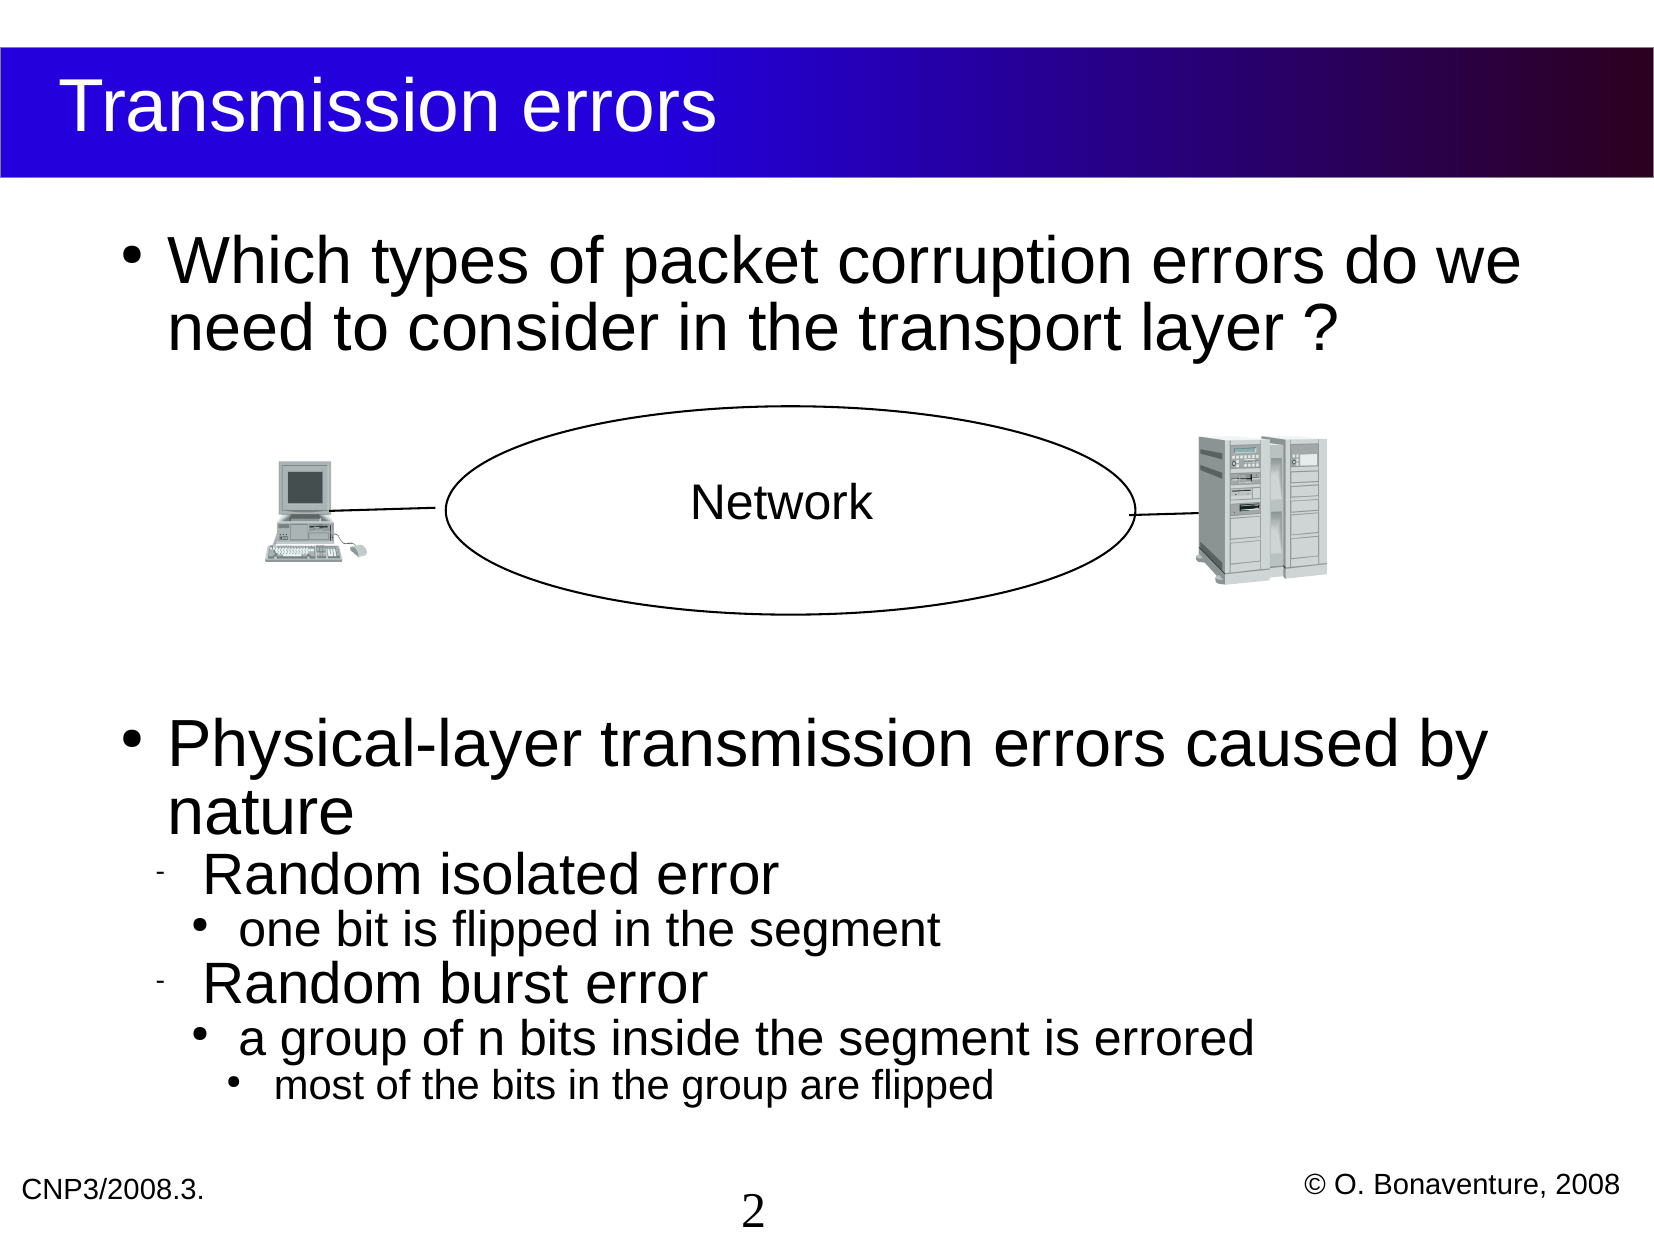

# Transmission errors
Which types of packet corruption errors do we need to consider in the transport layer ?
Physical-layer transmission errors caused by nature
Random isolated error
one bit is flipped in the segment
Random burst error
a group of n bits inside the segment is errored
most of the bits in the group are flipped
?
Network
© O. Bonaventure, 2008
CNP3/2008.3.